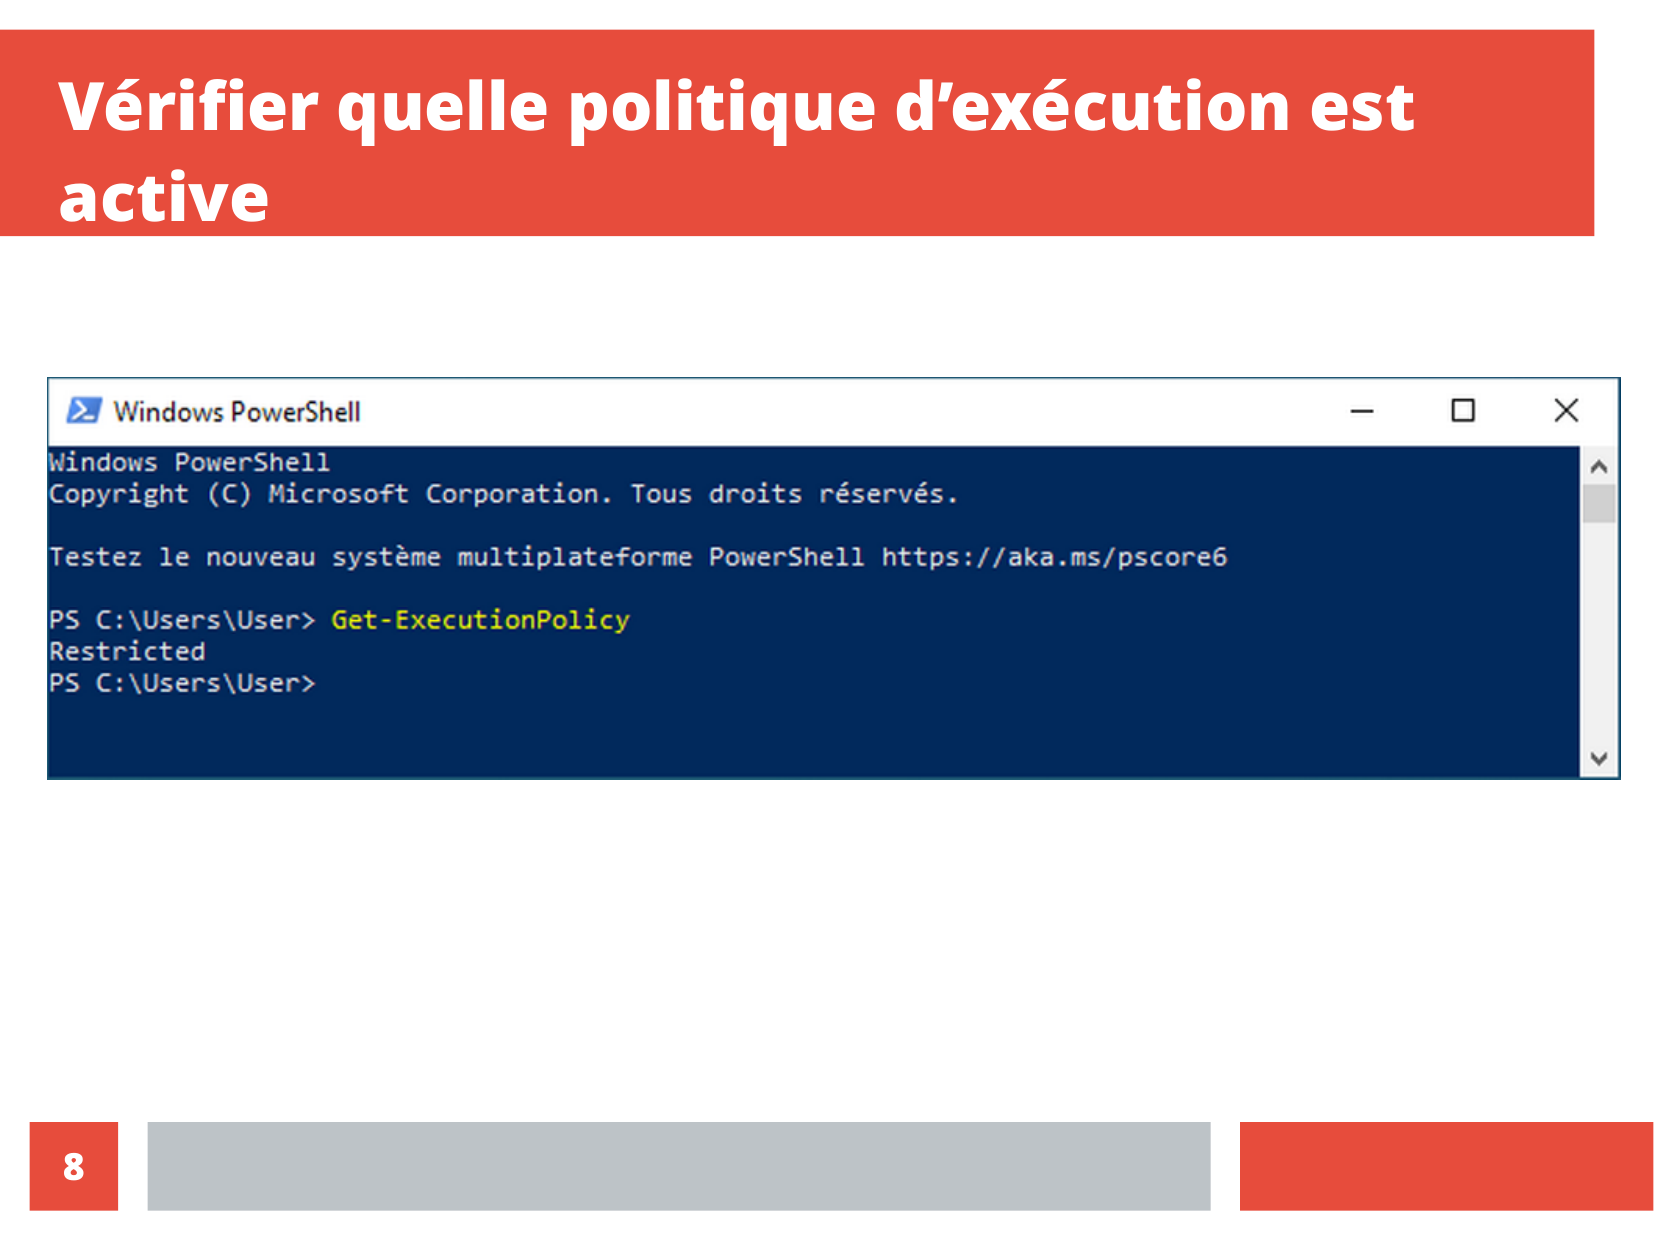

# Vérifier quelle politique d’exécution est active
8